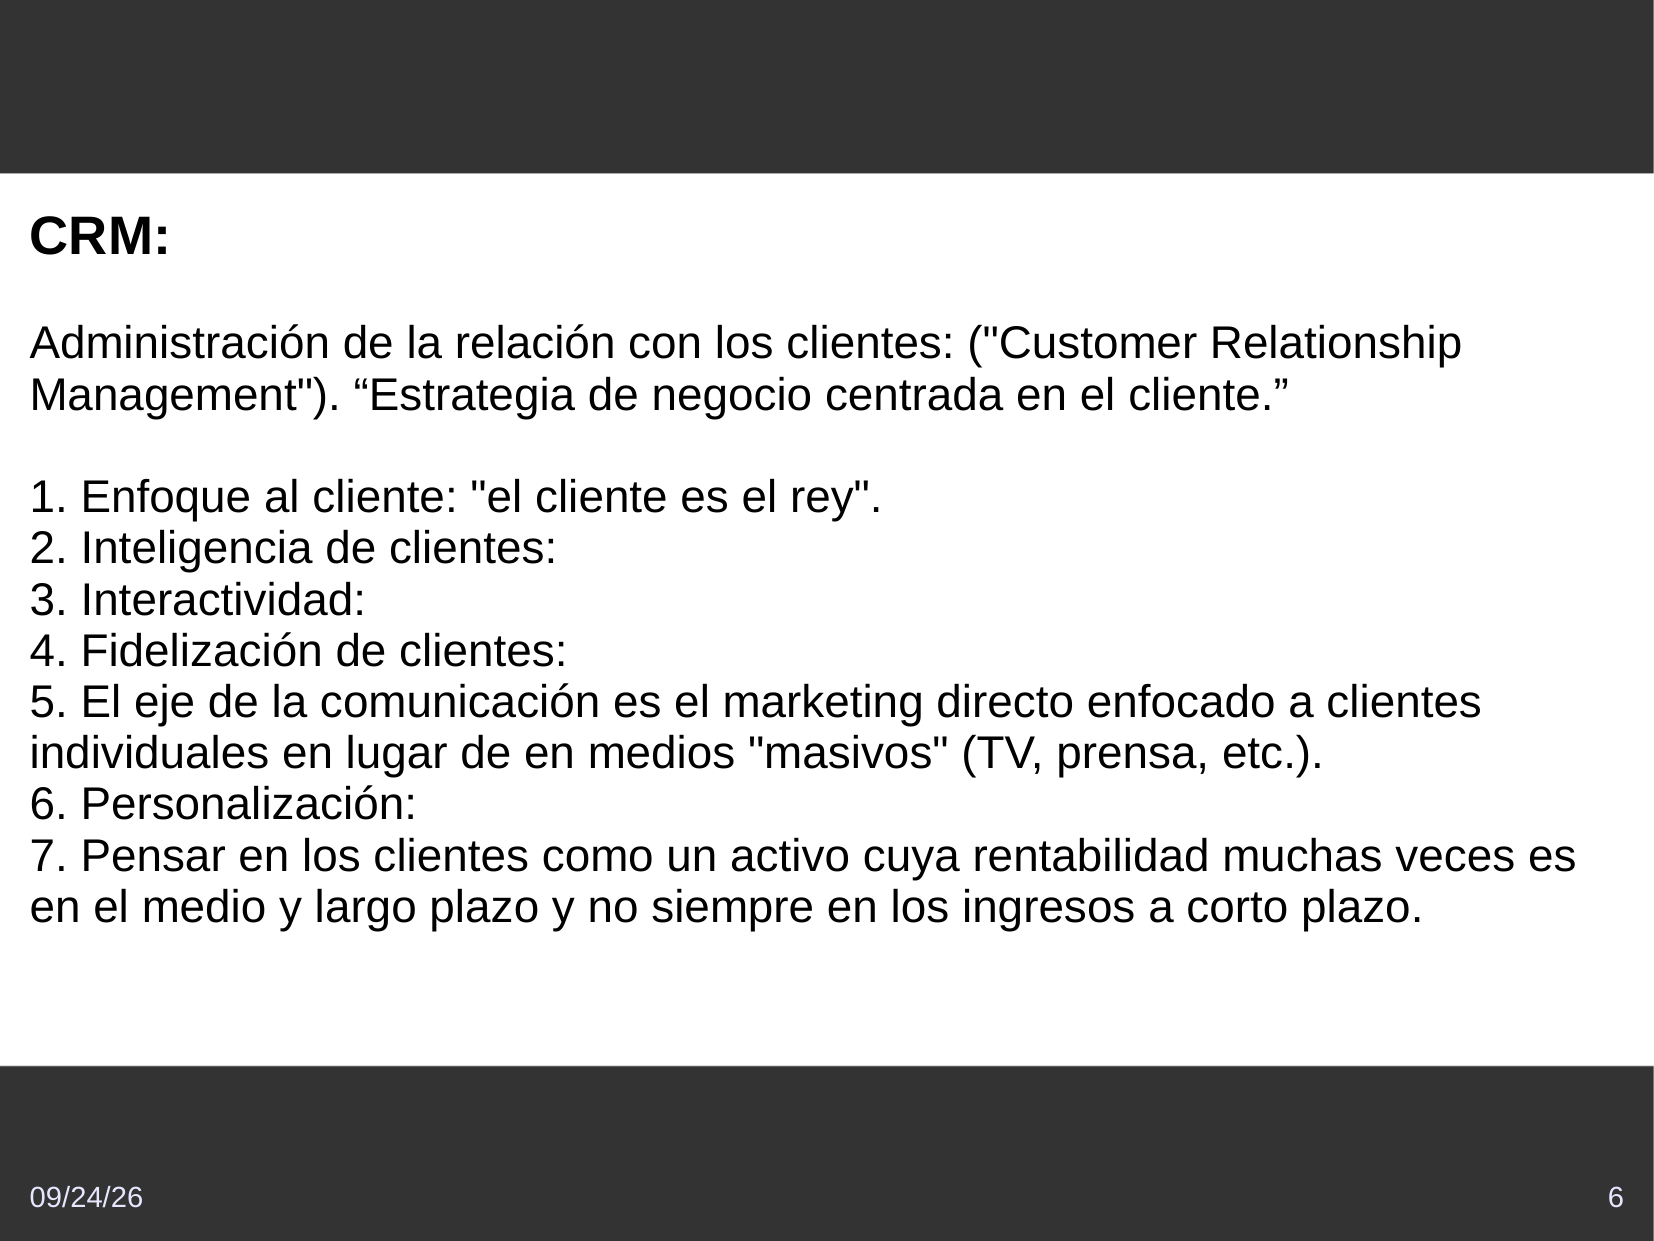

# CRM: Administración de la relación con los clientes: ("Customer Relationship Management"). “Estrategia de negocio centrada en el cliente.” 1. Enfoque al cliente: "el cliente es el rey". 2. Inteligencia de clientes: 3. Interactividad: 4. Fidelización de clientes: 5. El eje de la comunicación es el marketing directo enfocado a clientes individuales en lugar de en medios "masivos" (TV, prensa, etc.). 6. Personalización: 7. Pensar en los clientes como un activo cuya rentabilidad muchas veces es en el medio y largo plazo y no siempre en los ingresos a corto plazo.
6